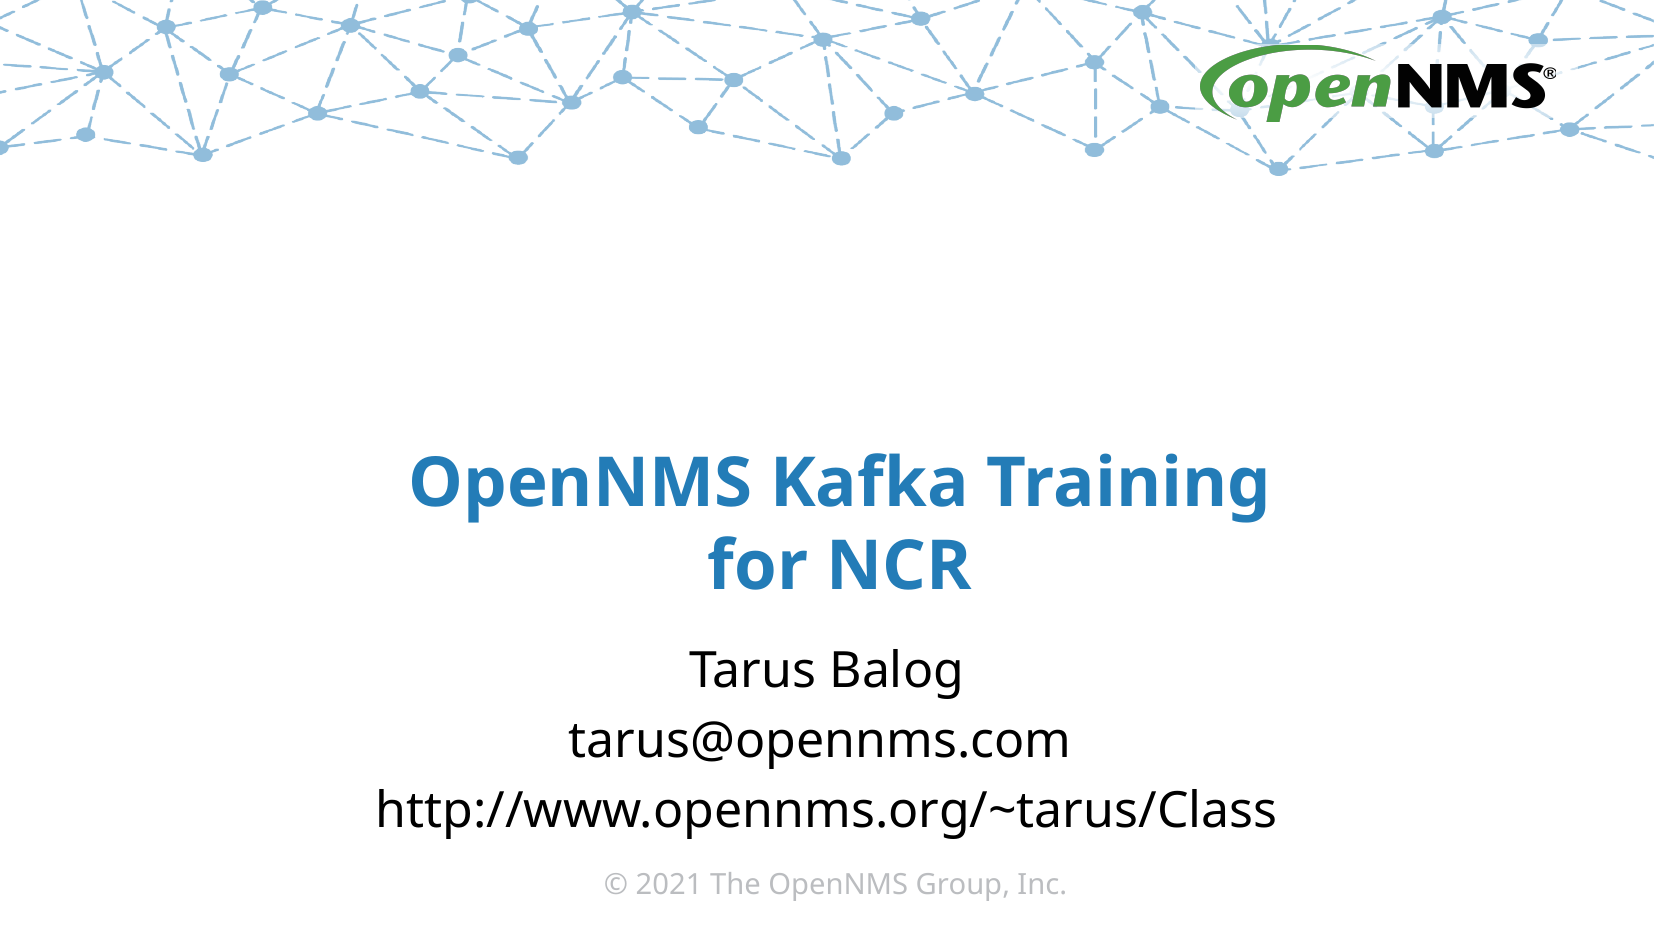

# OpenNMS Kafka Training for NCR
Tarus Balog
tarus@opennms.com
http://www.opennms.org/~tarus/Class